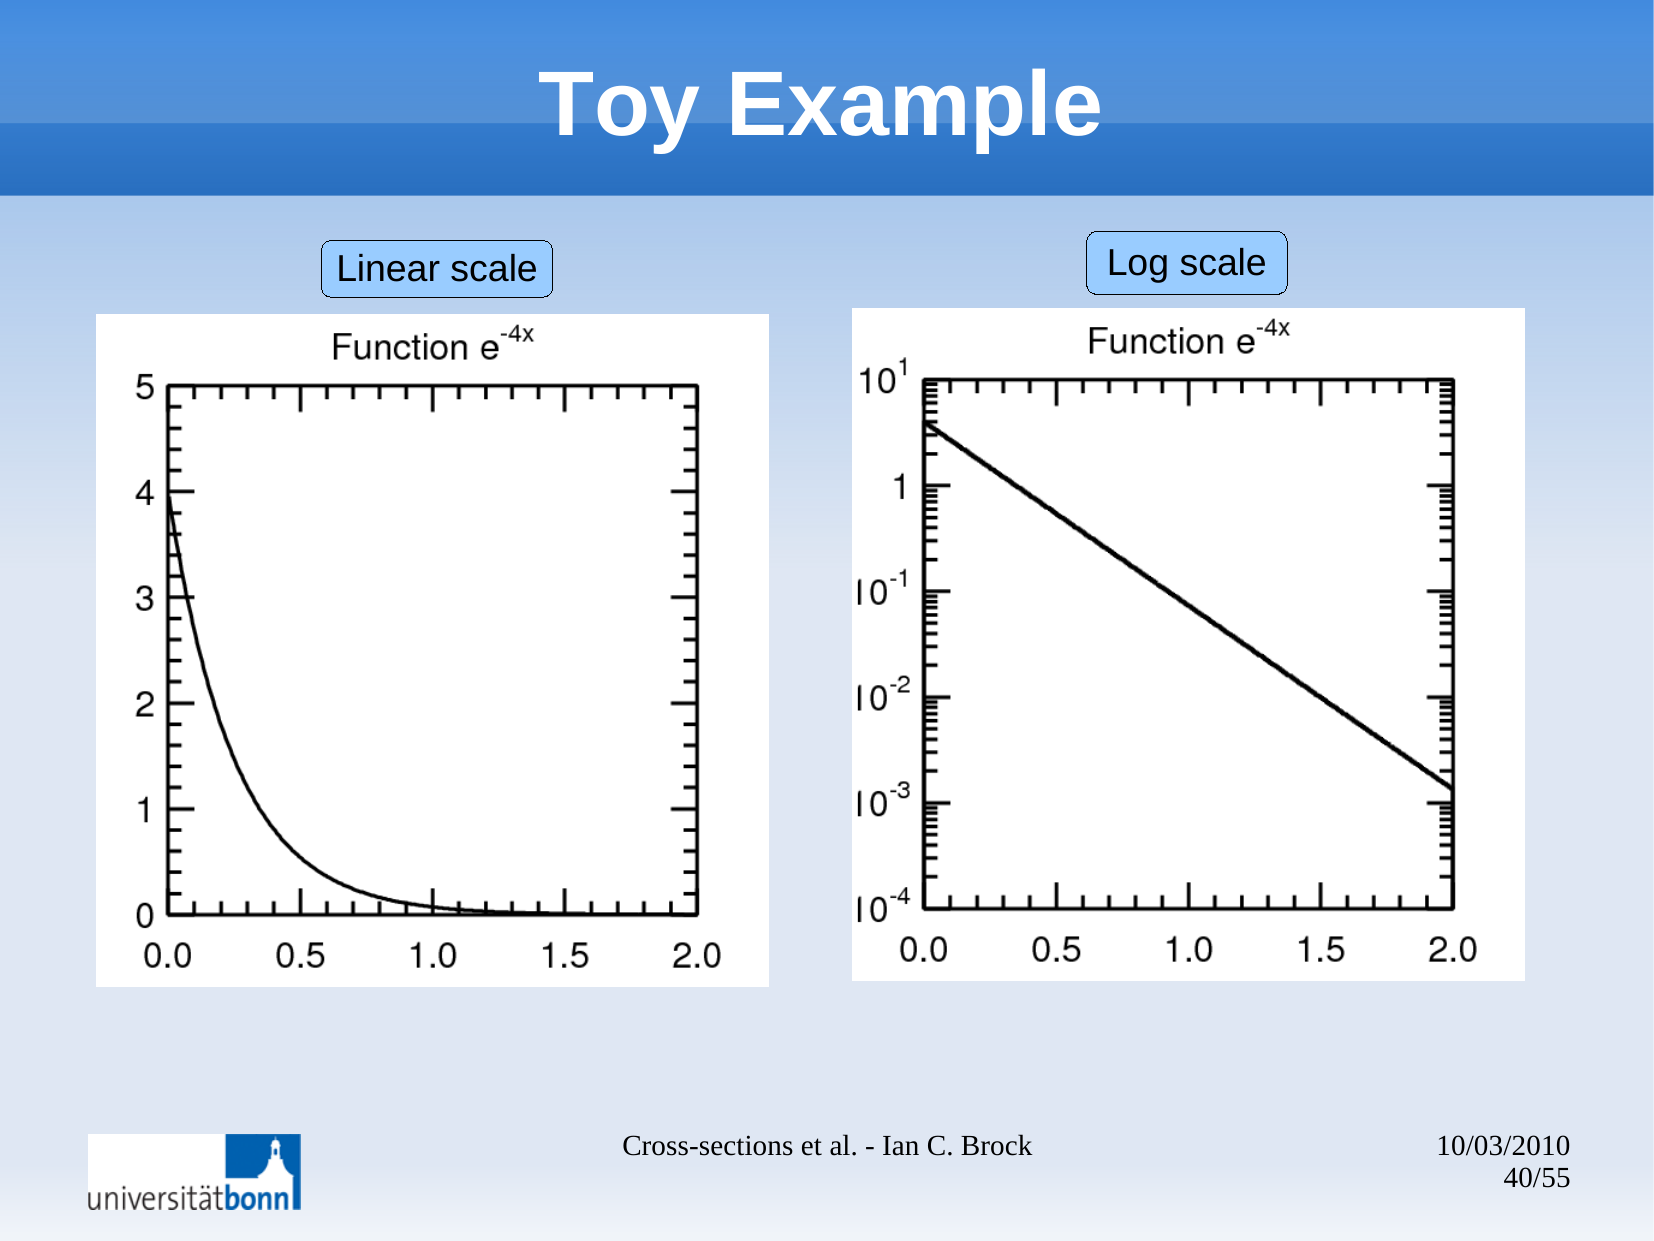

# Toy Example
Log scale
Linear scale
Cross-sections et al. - Ian C. Brock
40